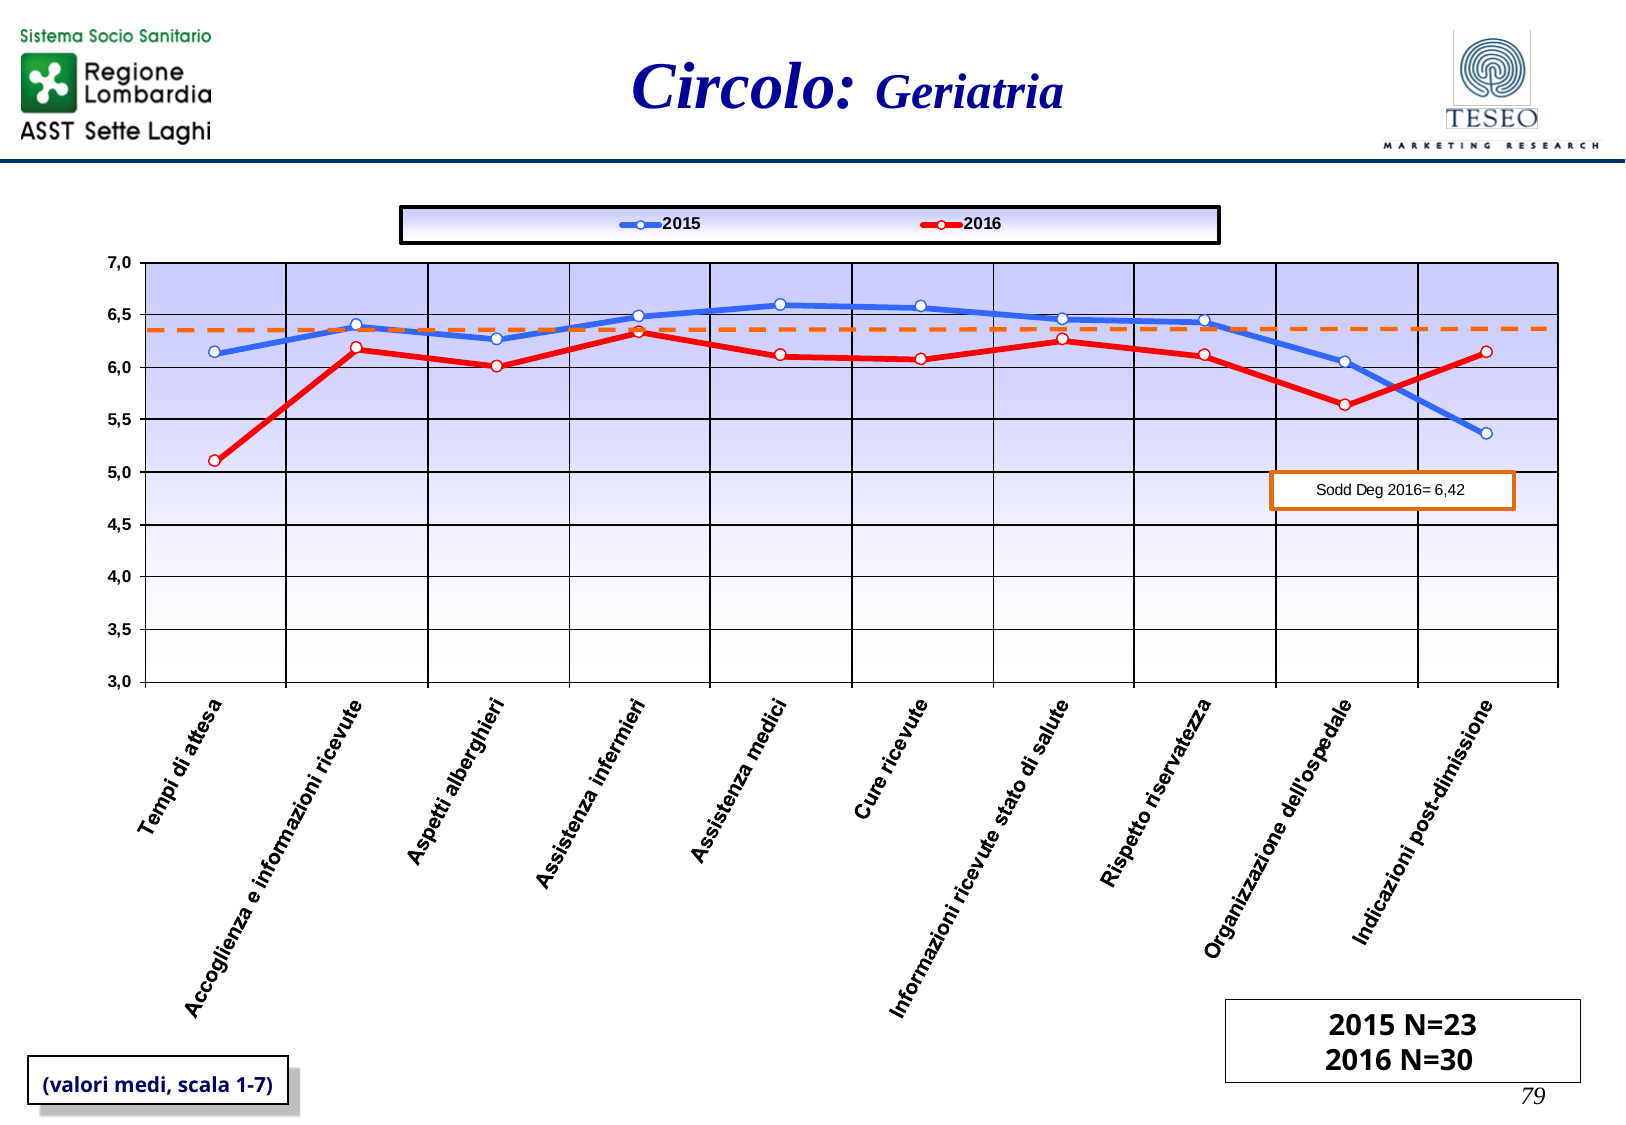

Circolo: Geriatria
2015 N=23
2016 N=30
(valori medi, scala 1-7)